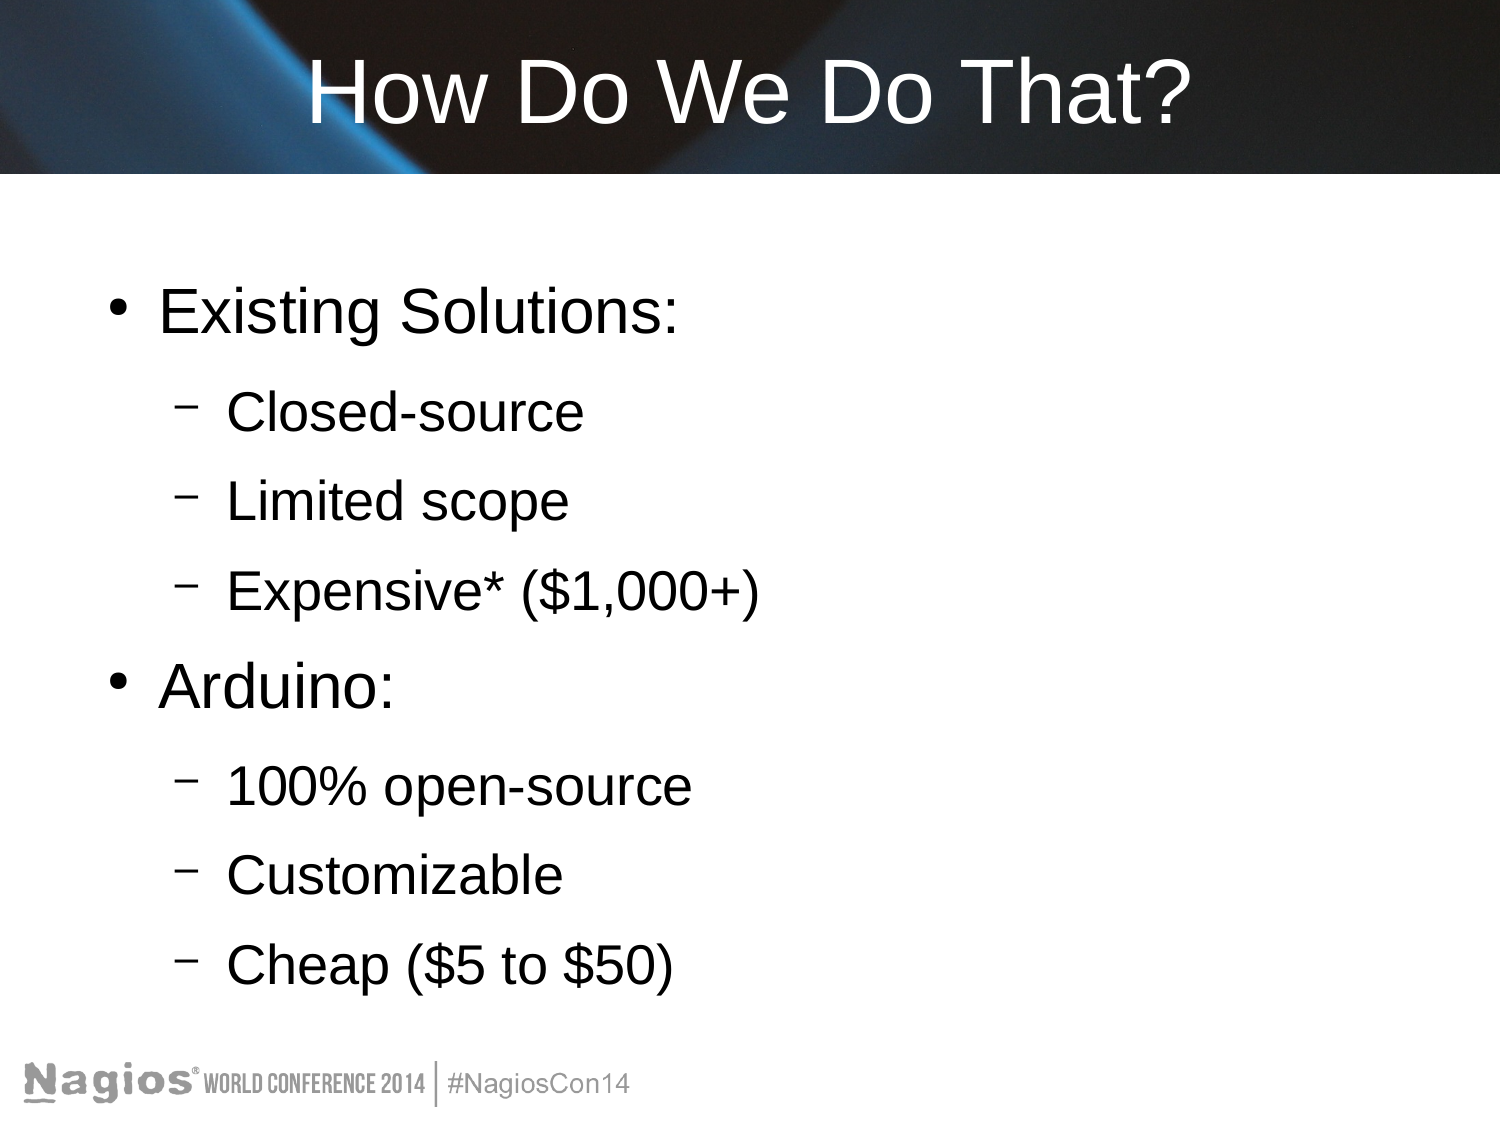

# How Do We Do That?
Existing Solutions:
Closed-source
Limited scope
Expensive* ($1,000+)
Arduino:
100% open-source
Customizable
Cheap ($5 to $50)